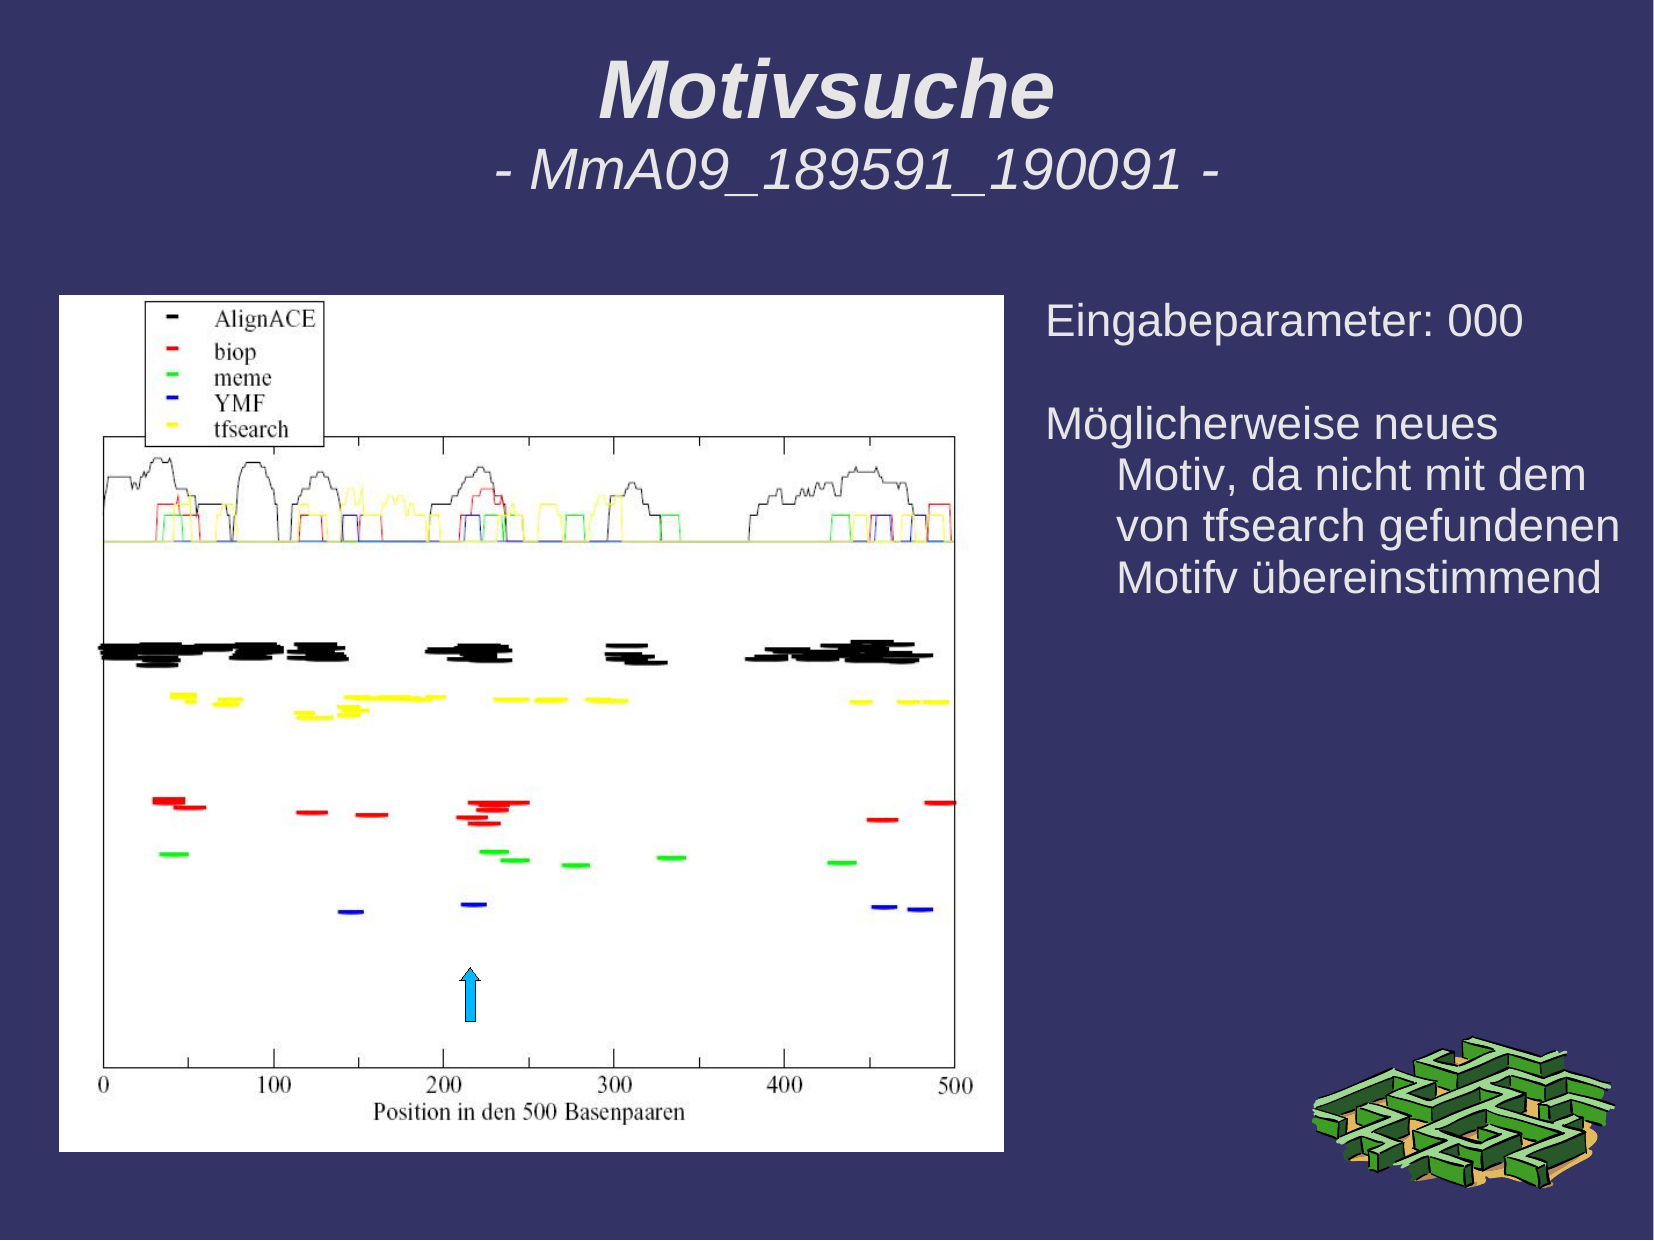

# Motivsuche - MmA09_189591_190091 -
Eingabeparameter: 000
Möglicherweise neues Motiv, da nicht mit dem von tfsearch gefundenen Motifv übereinstimmend